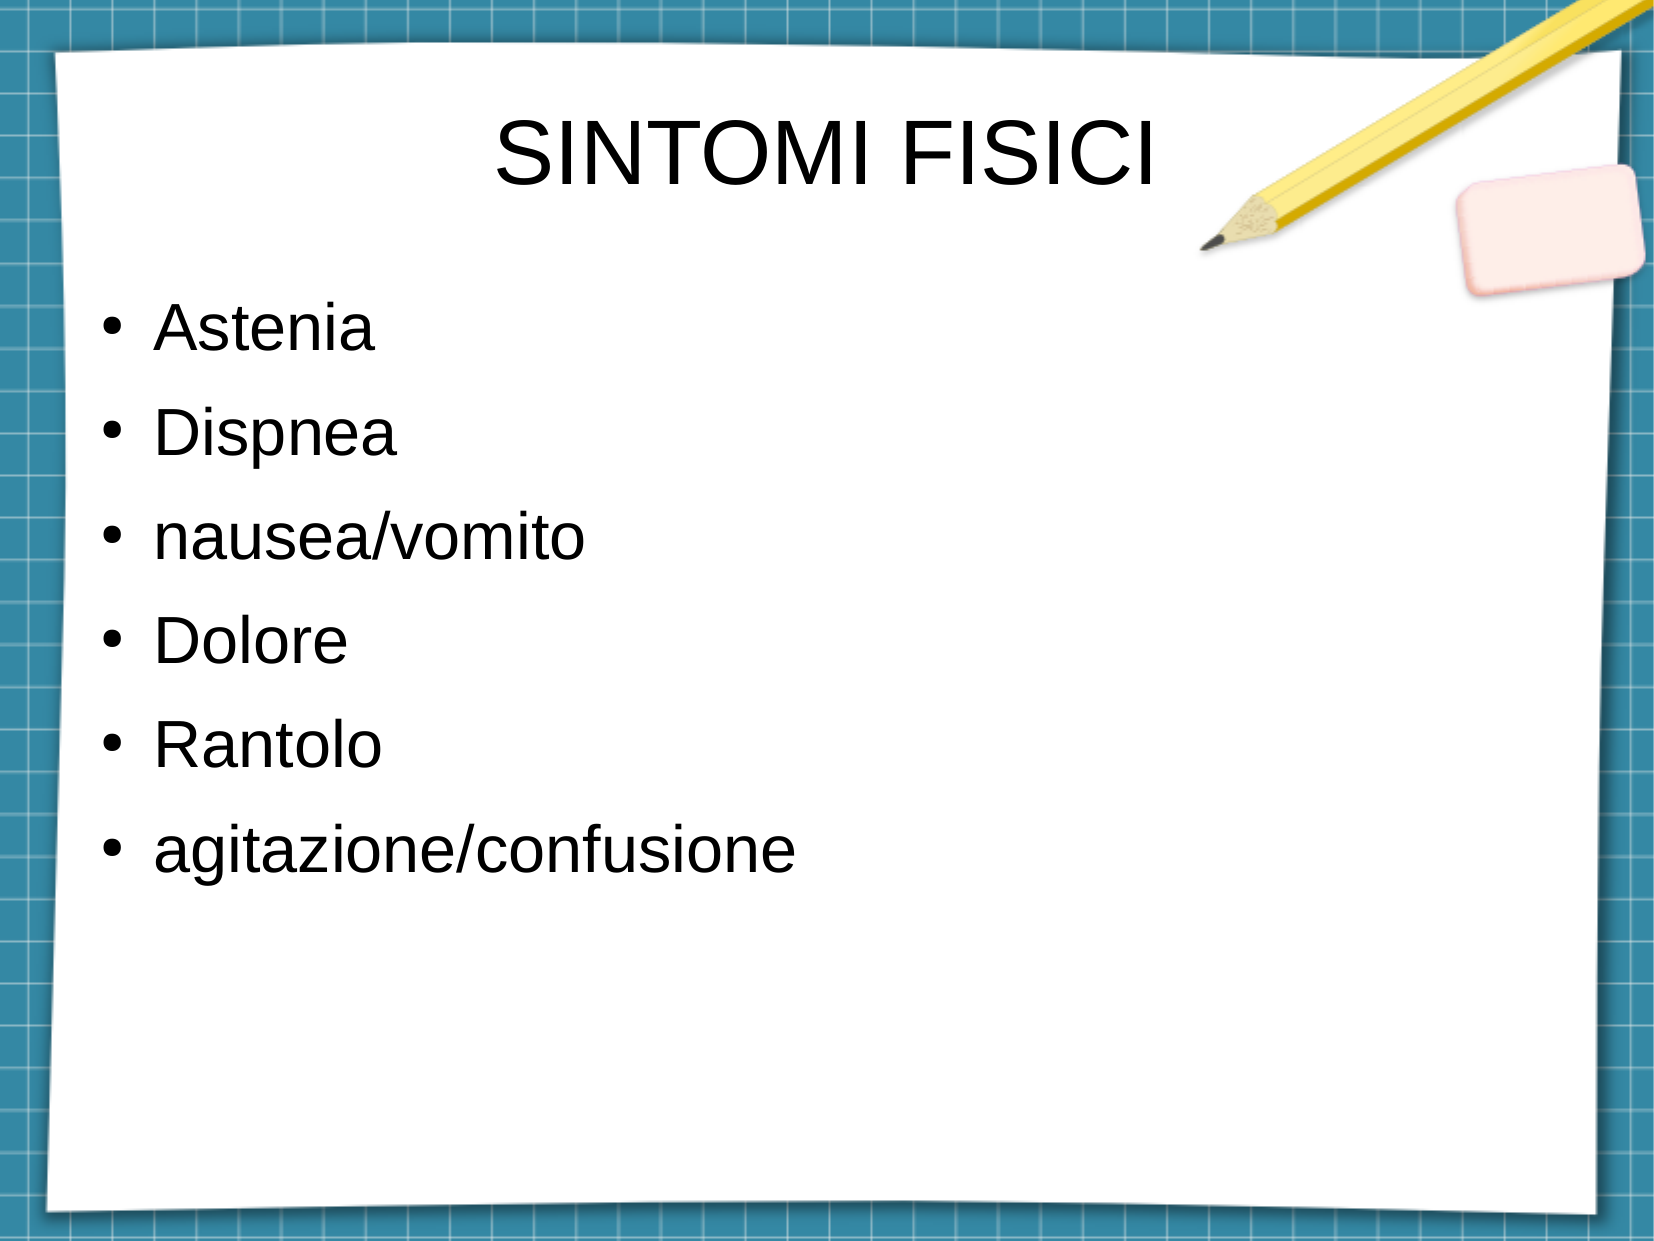

# SINTOMI FISICI
Astenia
Dispnea
nausea/vomito
Dolore
Rantolo
agitazione/confusione